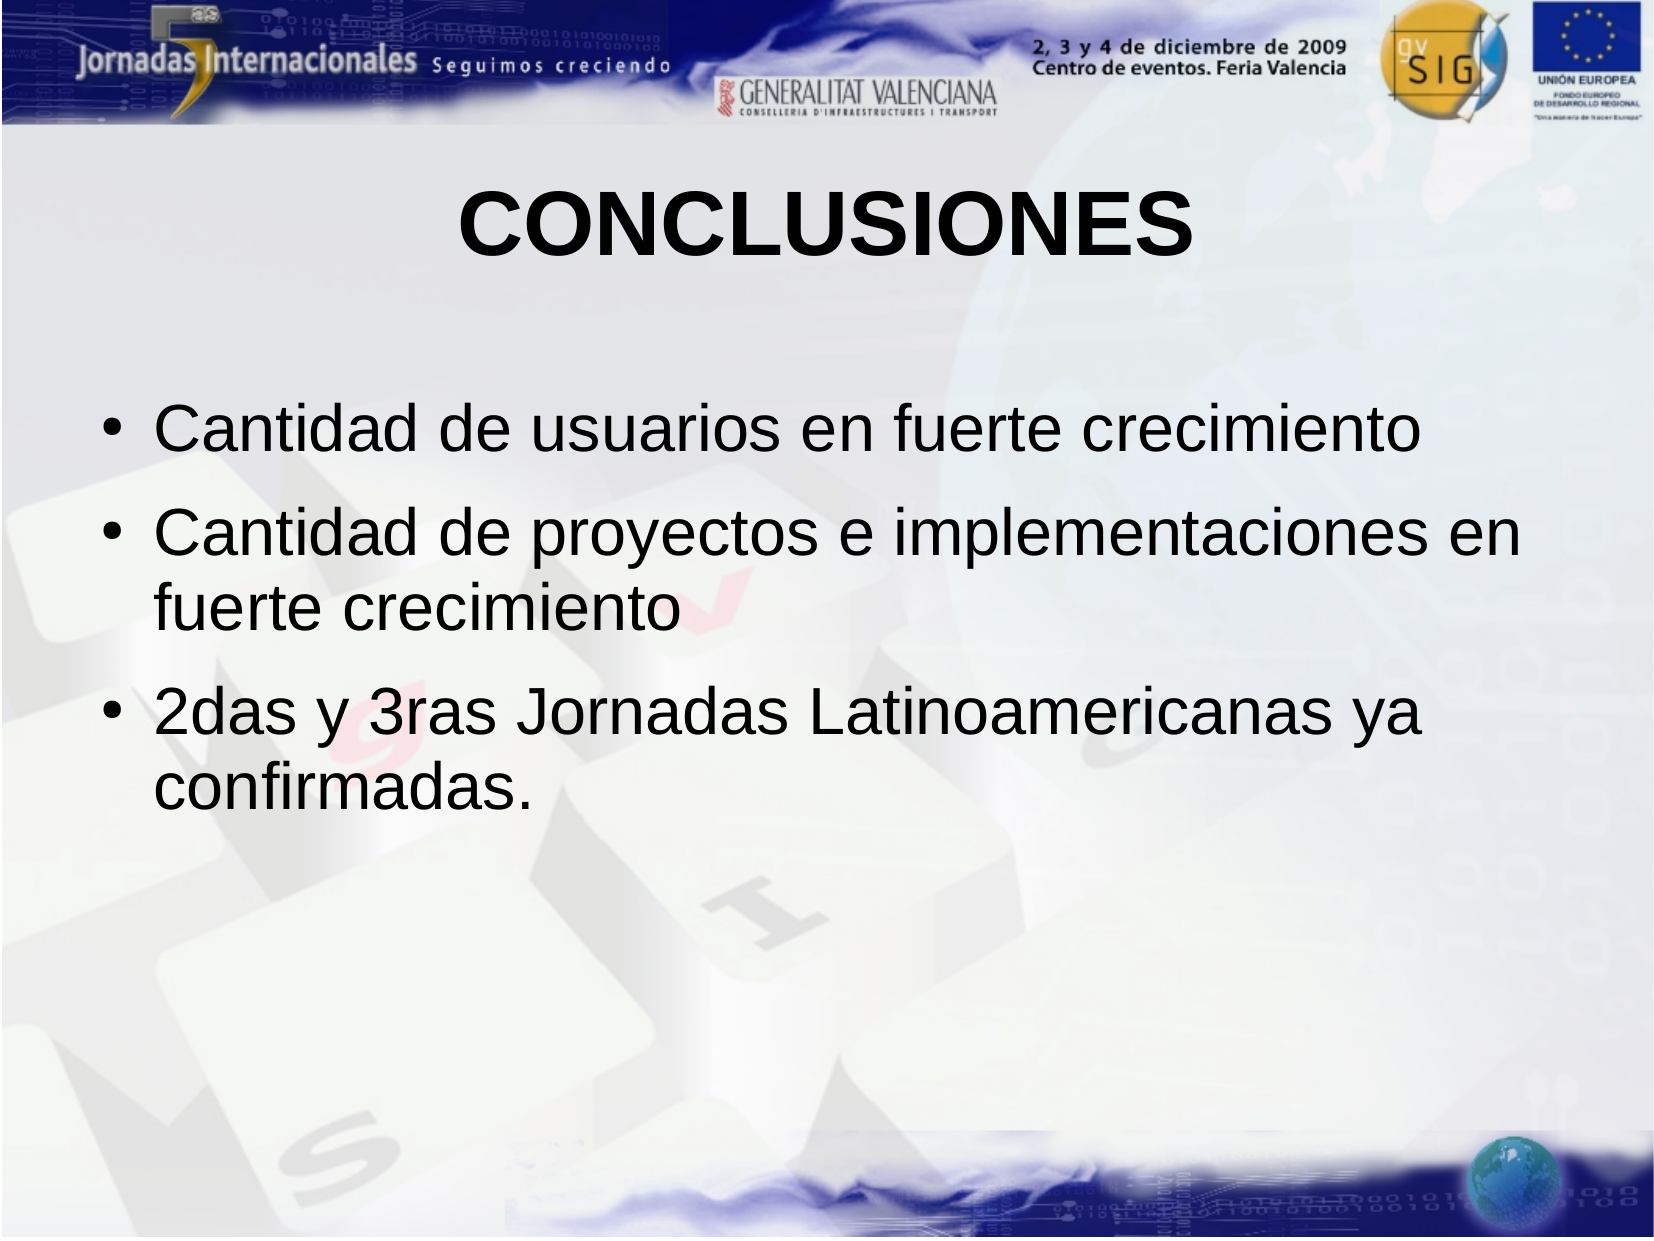

# CONCLUSIONES
Cantidad de usuarios en fuerte crecimiento
Cantidad de proyectos e implementaciones en fuerte crecimiento
2das y 3ras Jornadas Latinoamericanas ya confirmadas.